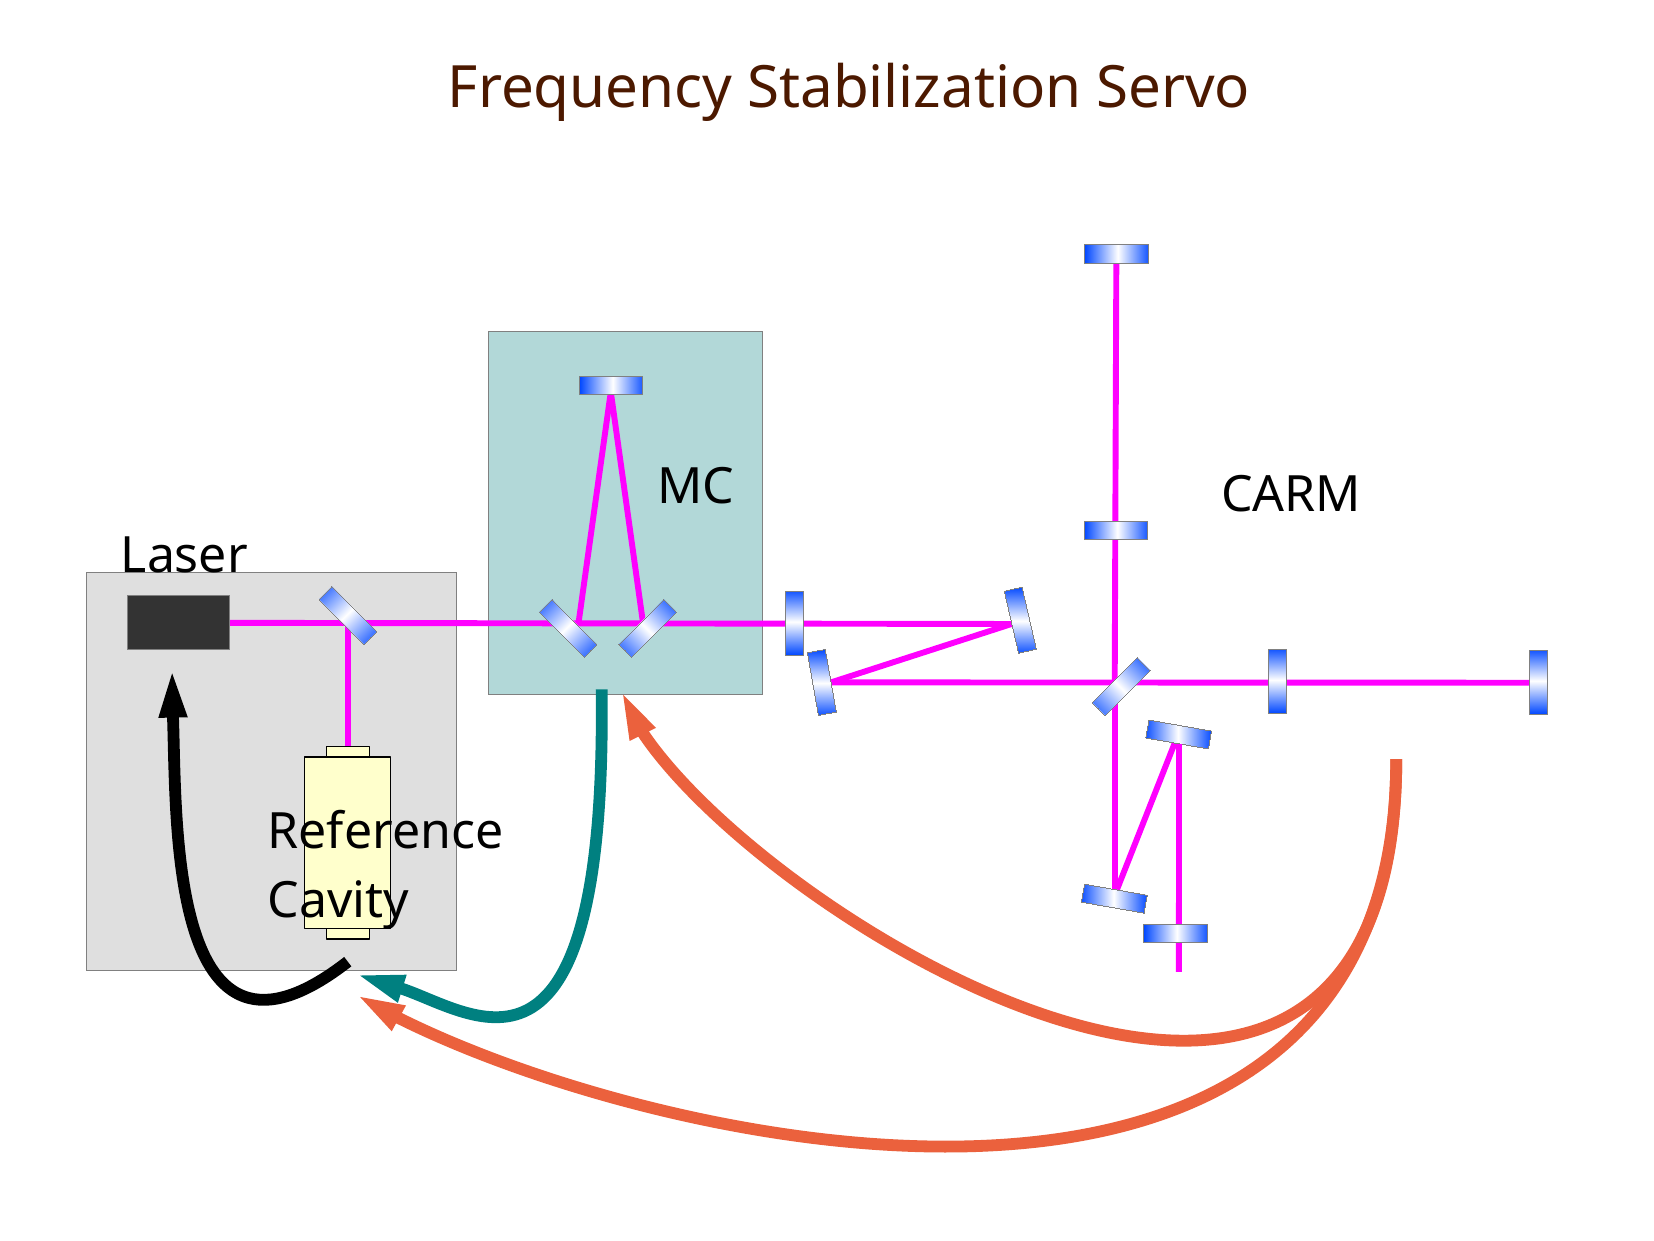

Frequency Stabilization Servo
MC
CARM
Laser
Reference
Cavity